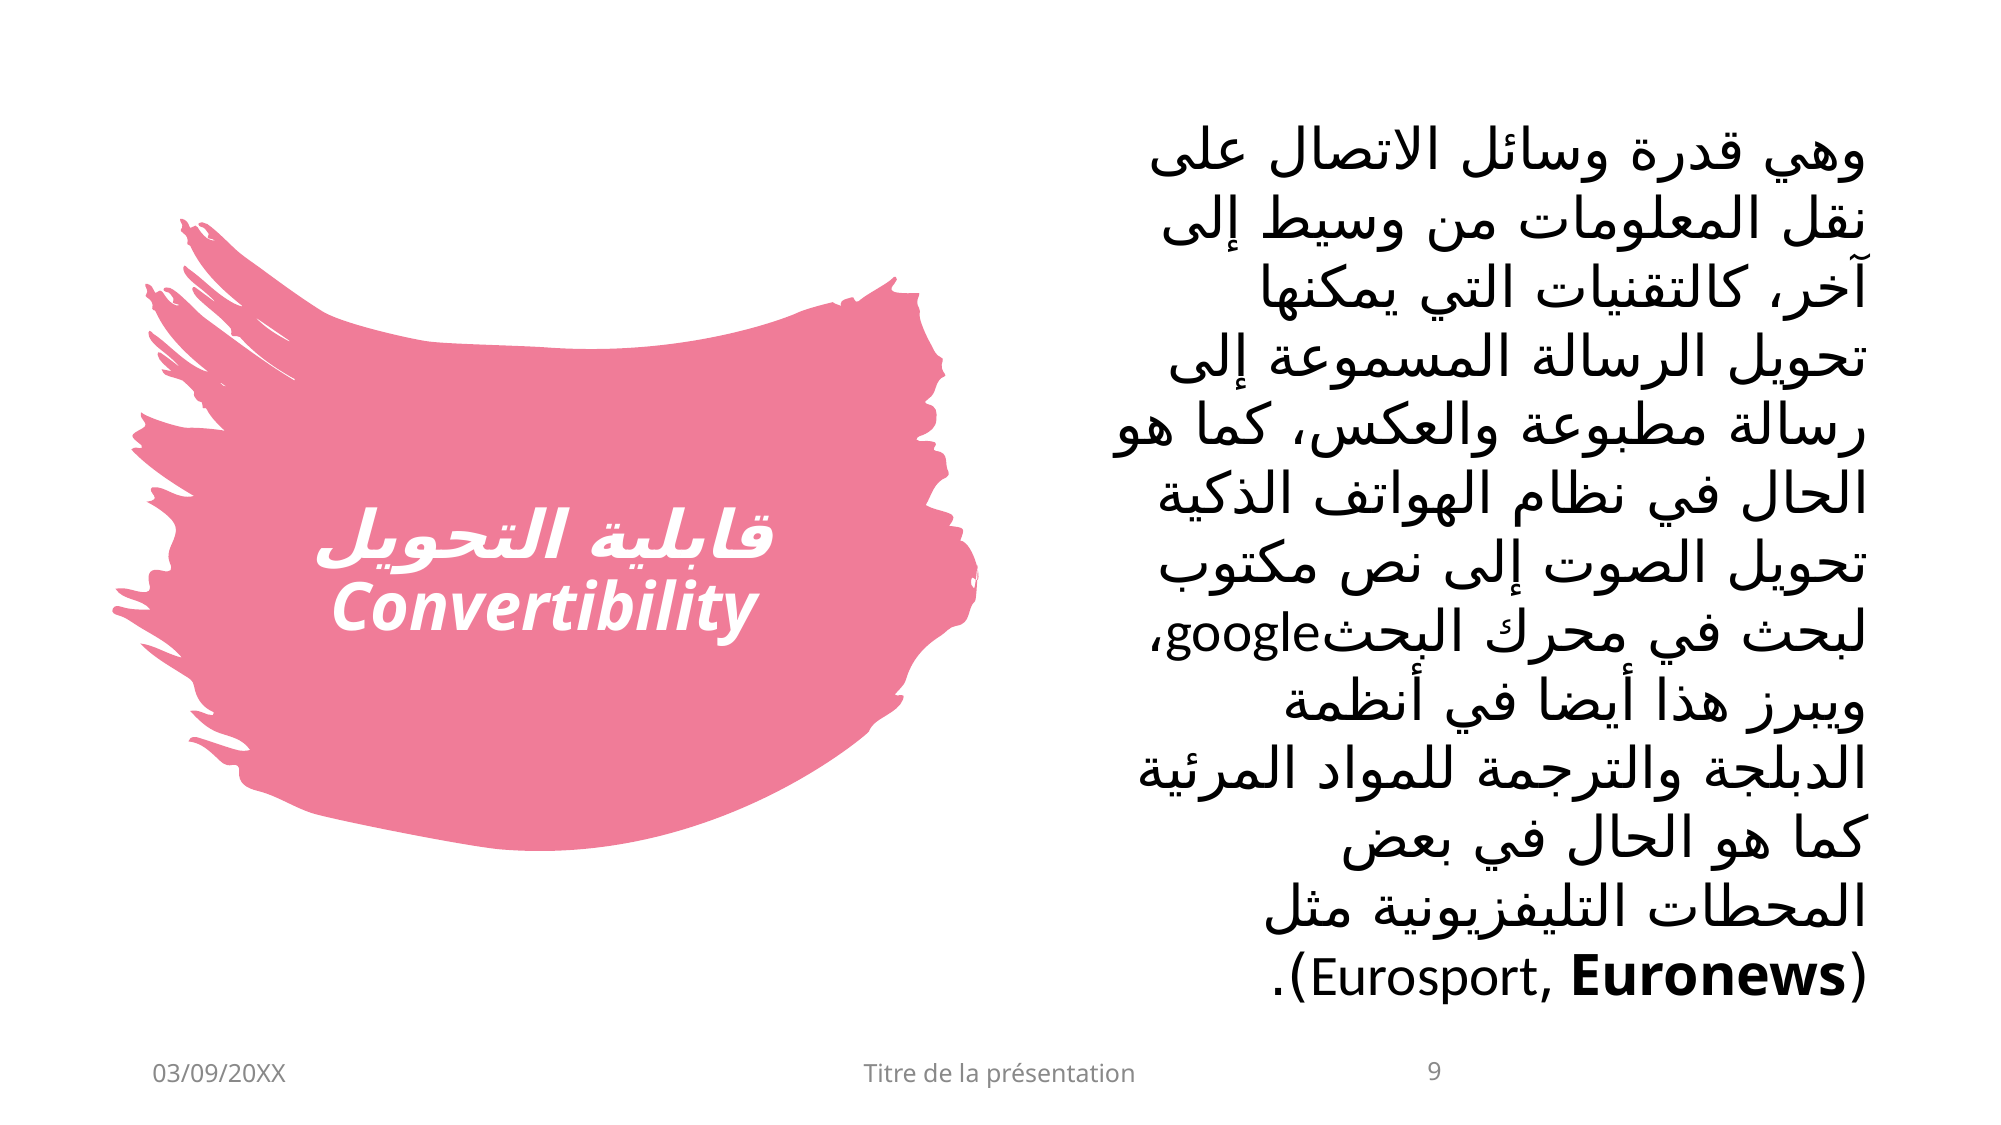

وهي قدرة وسائل الاتصال على نقل المعلومات من وسيط إلى آخر، كالتقنيات التي يمكنها تحويل الرسالة المسموعة إلى رسالة مطبوعة والعكس، كما هو الحال في نظام الهواتف الذكية تحويل الصوت إلى نص مكتوب لبحث في محرك البحثgoogle، ويبرز هذا أيضا في أنظمة الدبلجة والترجمة للمواد المرئية كما هو الحال في بعض المحطات التليفزيونية مثل (Eurosport, Euronews).
# قابلية التحويل Convertibility
03/09/20XX
Titre de la présentation